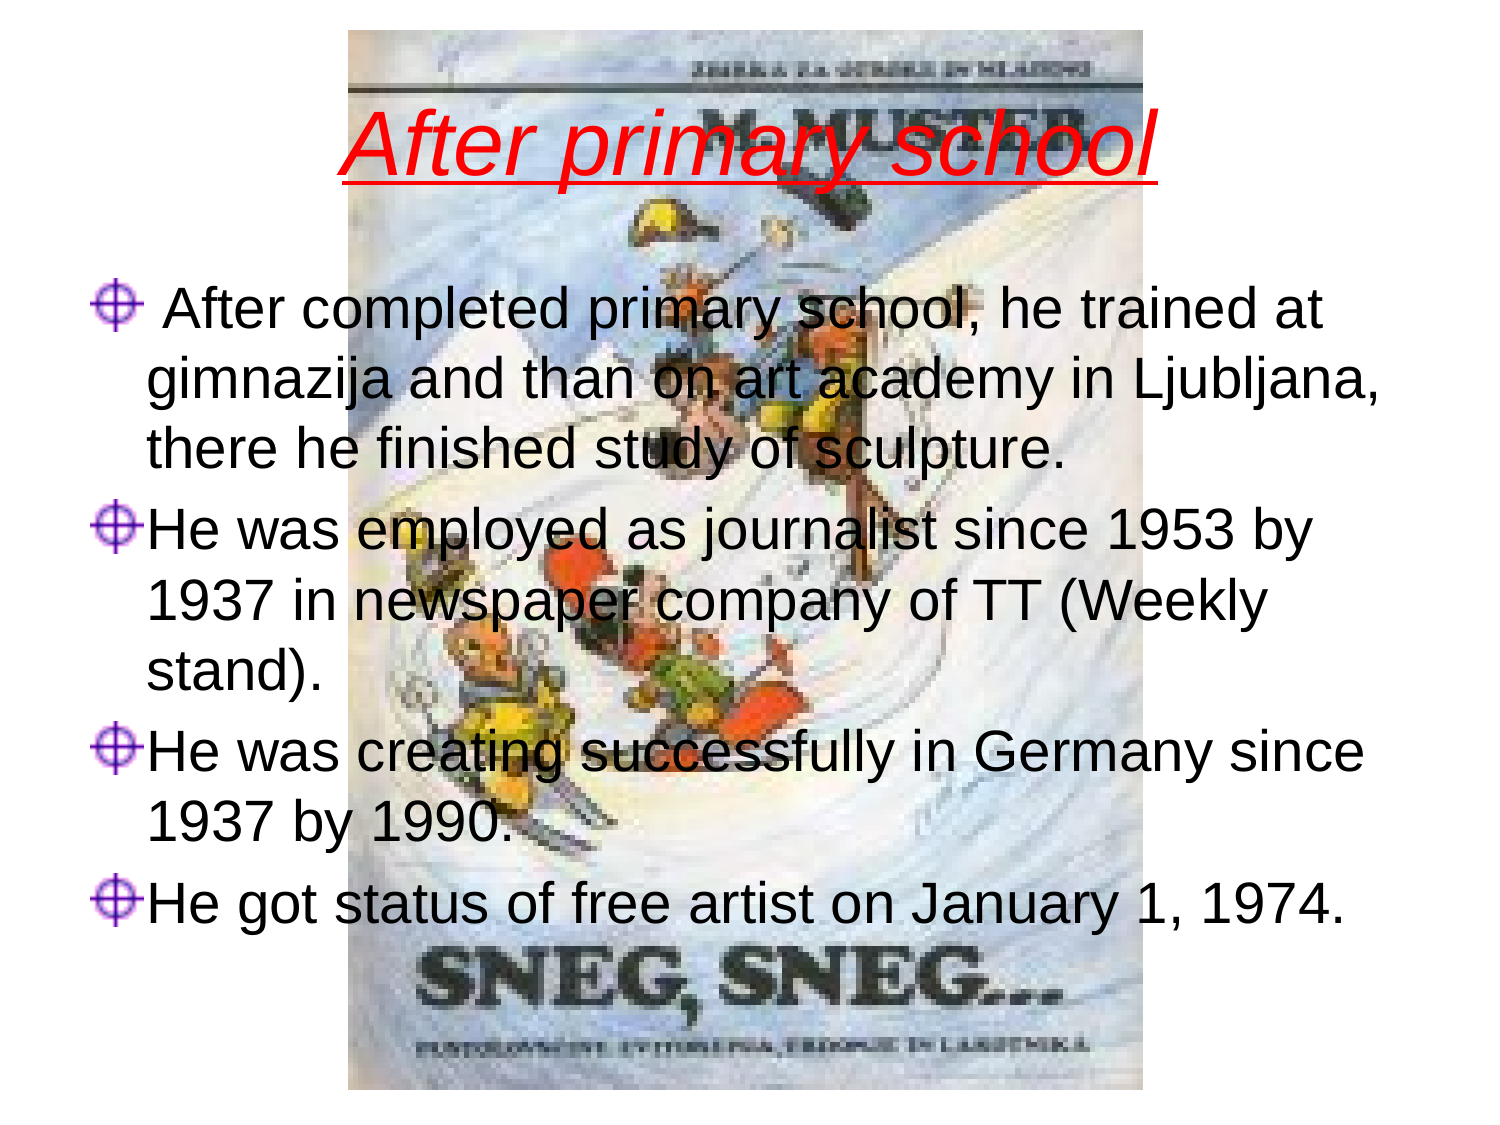

# After primary school
 After completed primary school, he trained at gimnazija and than on art academy in Ljubljana, there he finished study of sculpture.
He was employed as journalist since 1953 by 1937 in newspaper company of TT (Weekly stand).
He was creating successfully in Germany since 1937 by 1990.
He got status of free artist on January 1, 1974.